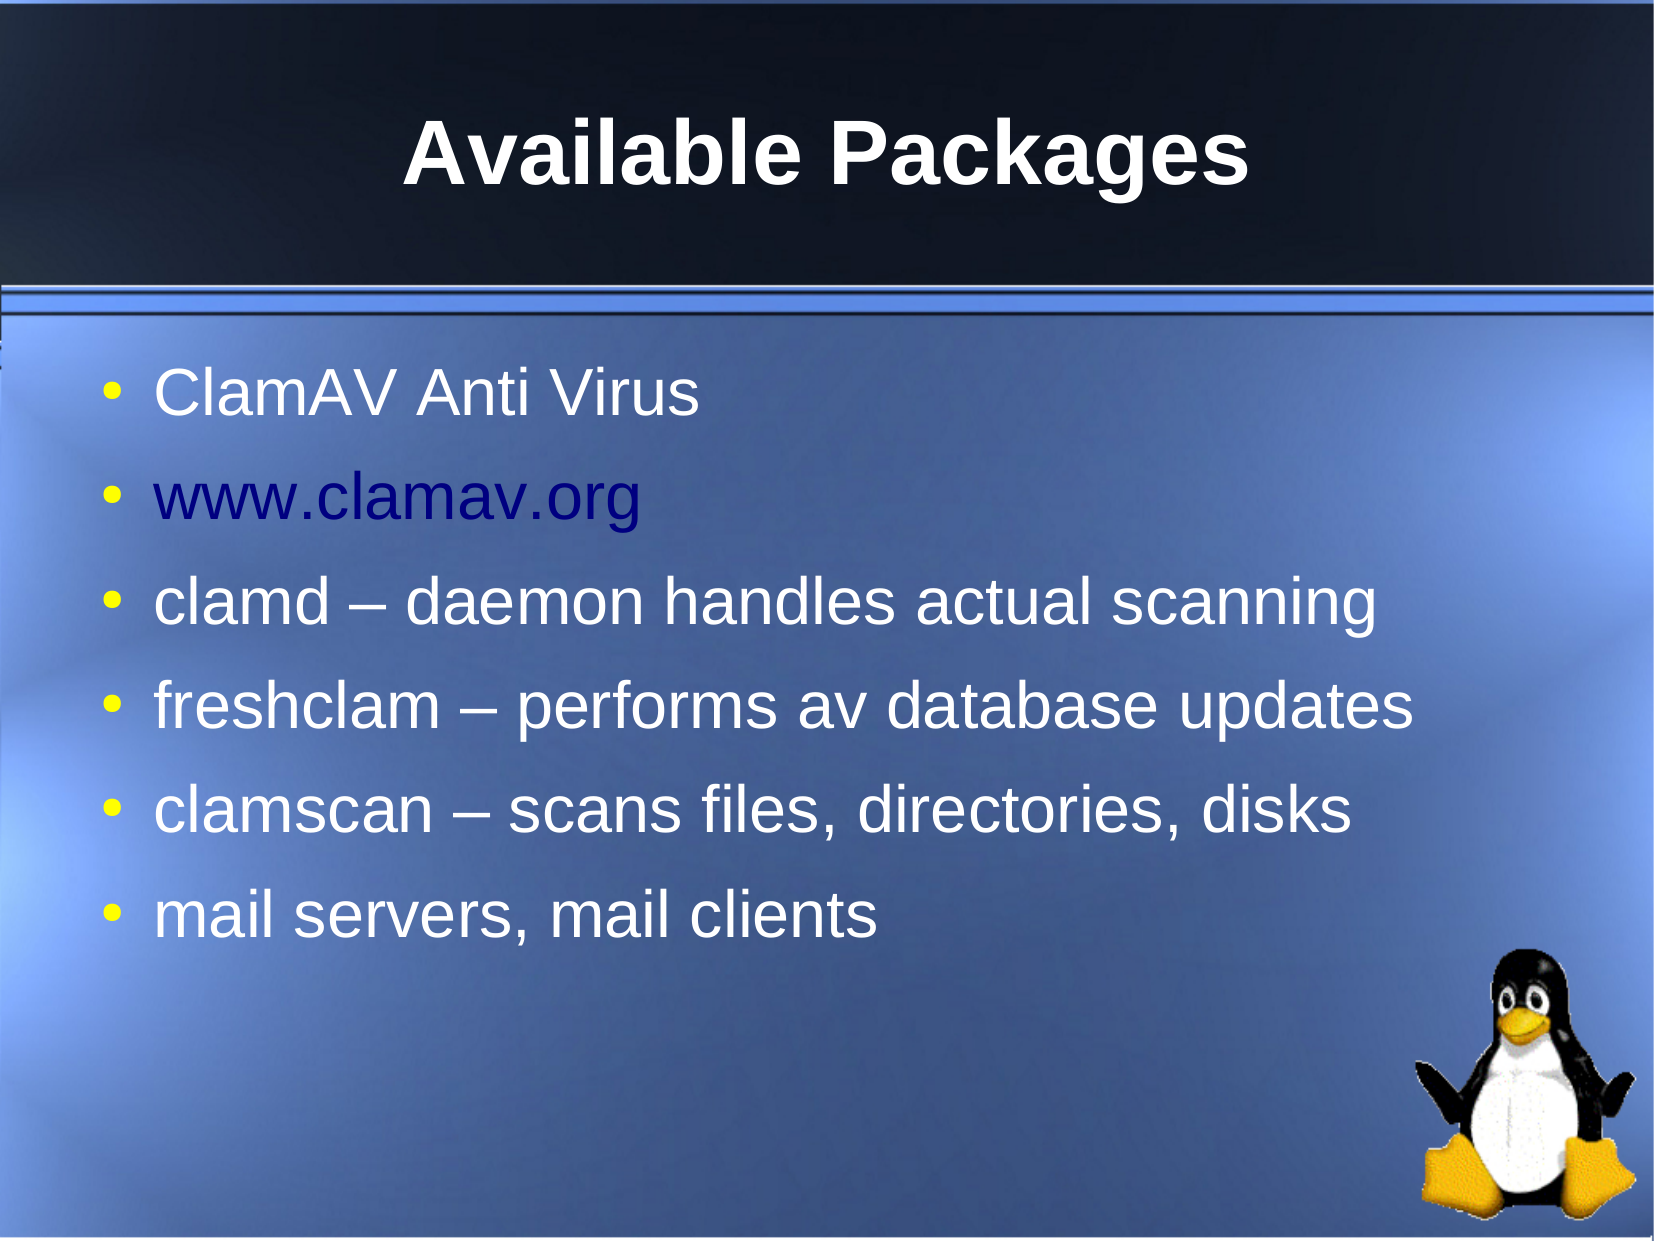

# Available Packages
ClamAV Anti Virus
www.clamav.org
clamd – daemon handles actual scanning
freshclam – performs av database updates
clamscan – scans files, directories, disks
mail servers, mail clients